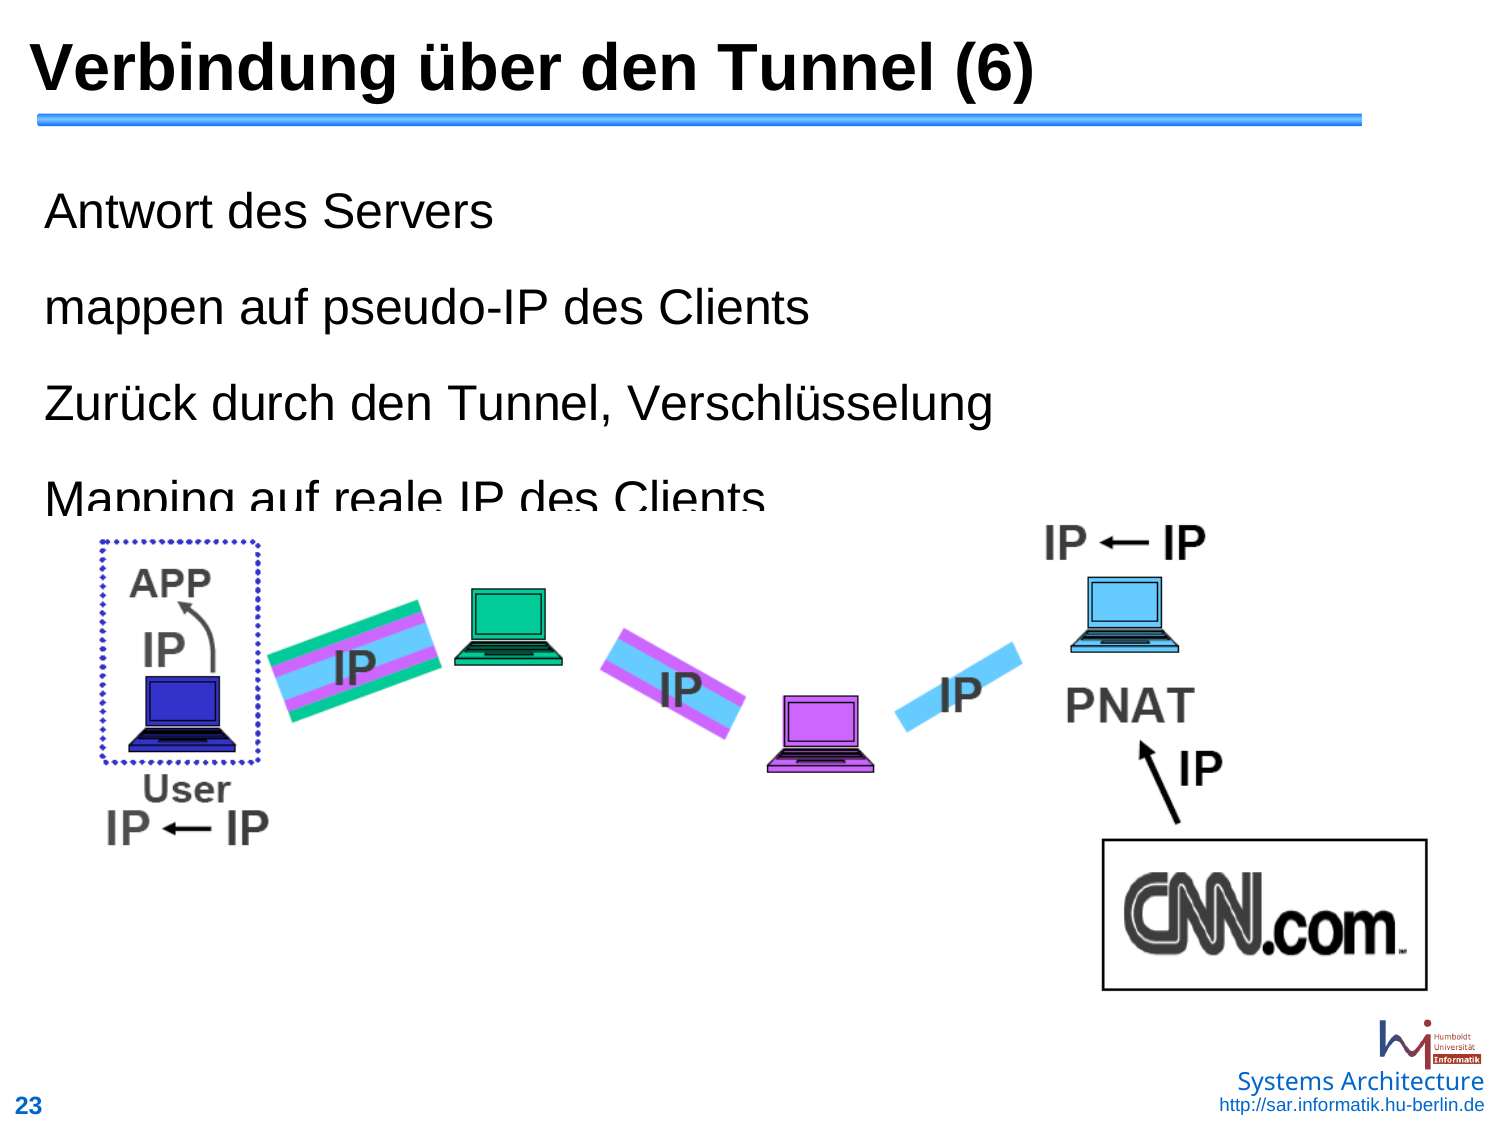

# Verbindung über den Tunnel (6)
Antwort des Servers
mappen auf pseudo-IP des Clients
Zurück durch den Tunnel, Verschlüsselung
Mapping auf reale IP des Clients